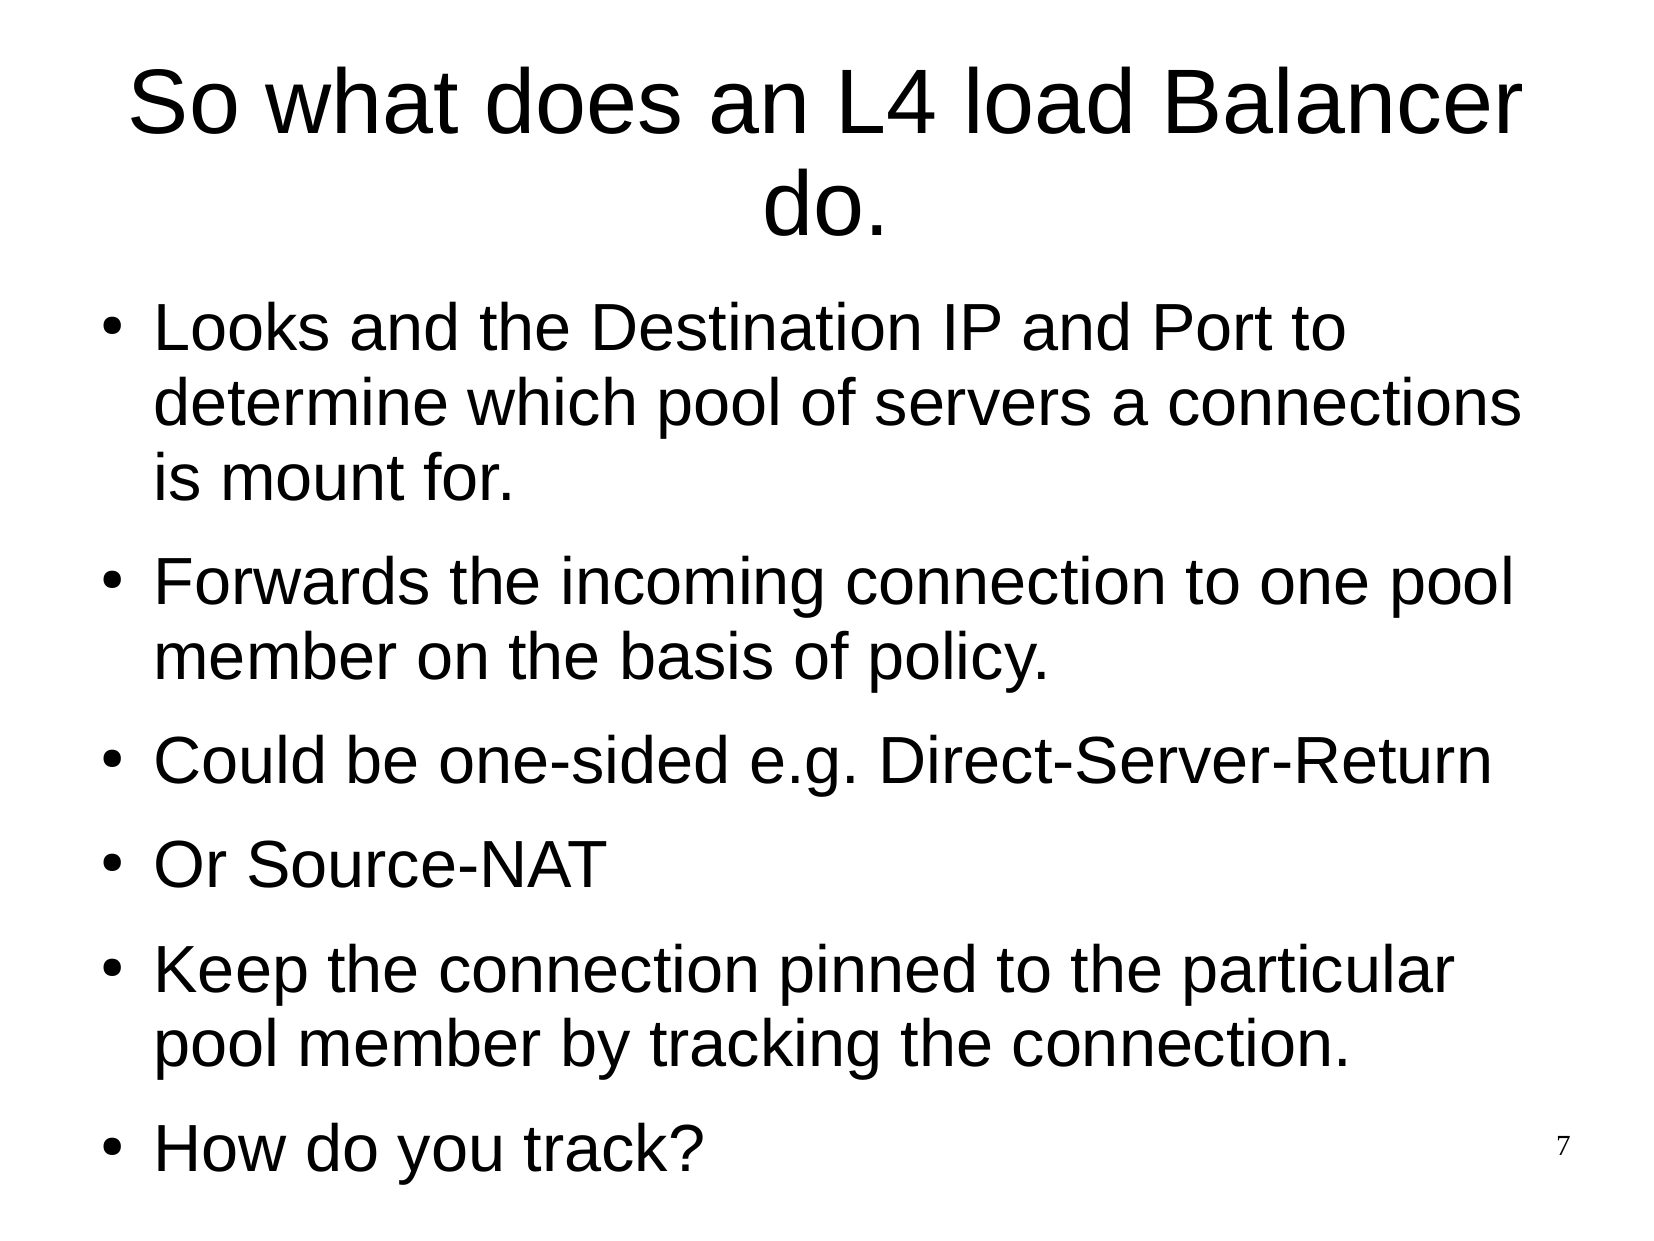

# So what does an L4 load Balancer do.
Looks and the Destination IP and Port to determine which pool of servers a connections is mount for.
Forwards the incoming connection to one pool member on the basis of policy.
Could be one-sided e.g. Direct-Server-Return
Or Source-NAT
Keep the connection pinned to the particular pool member by tracking the connection.
How do you track?
7